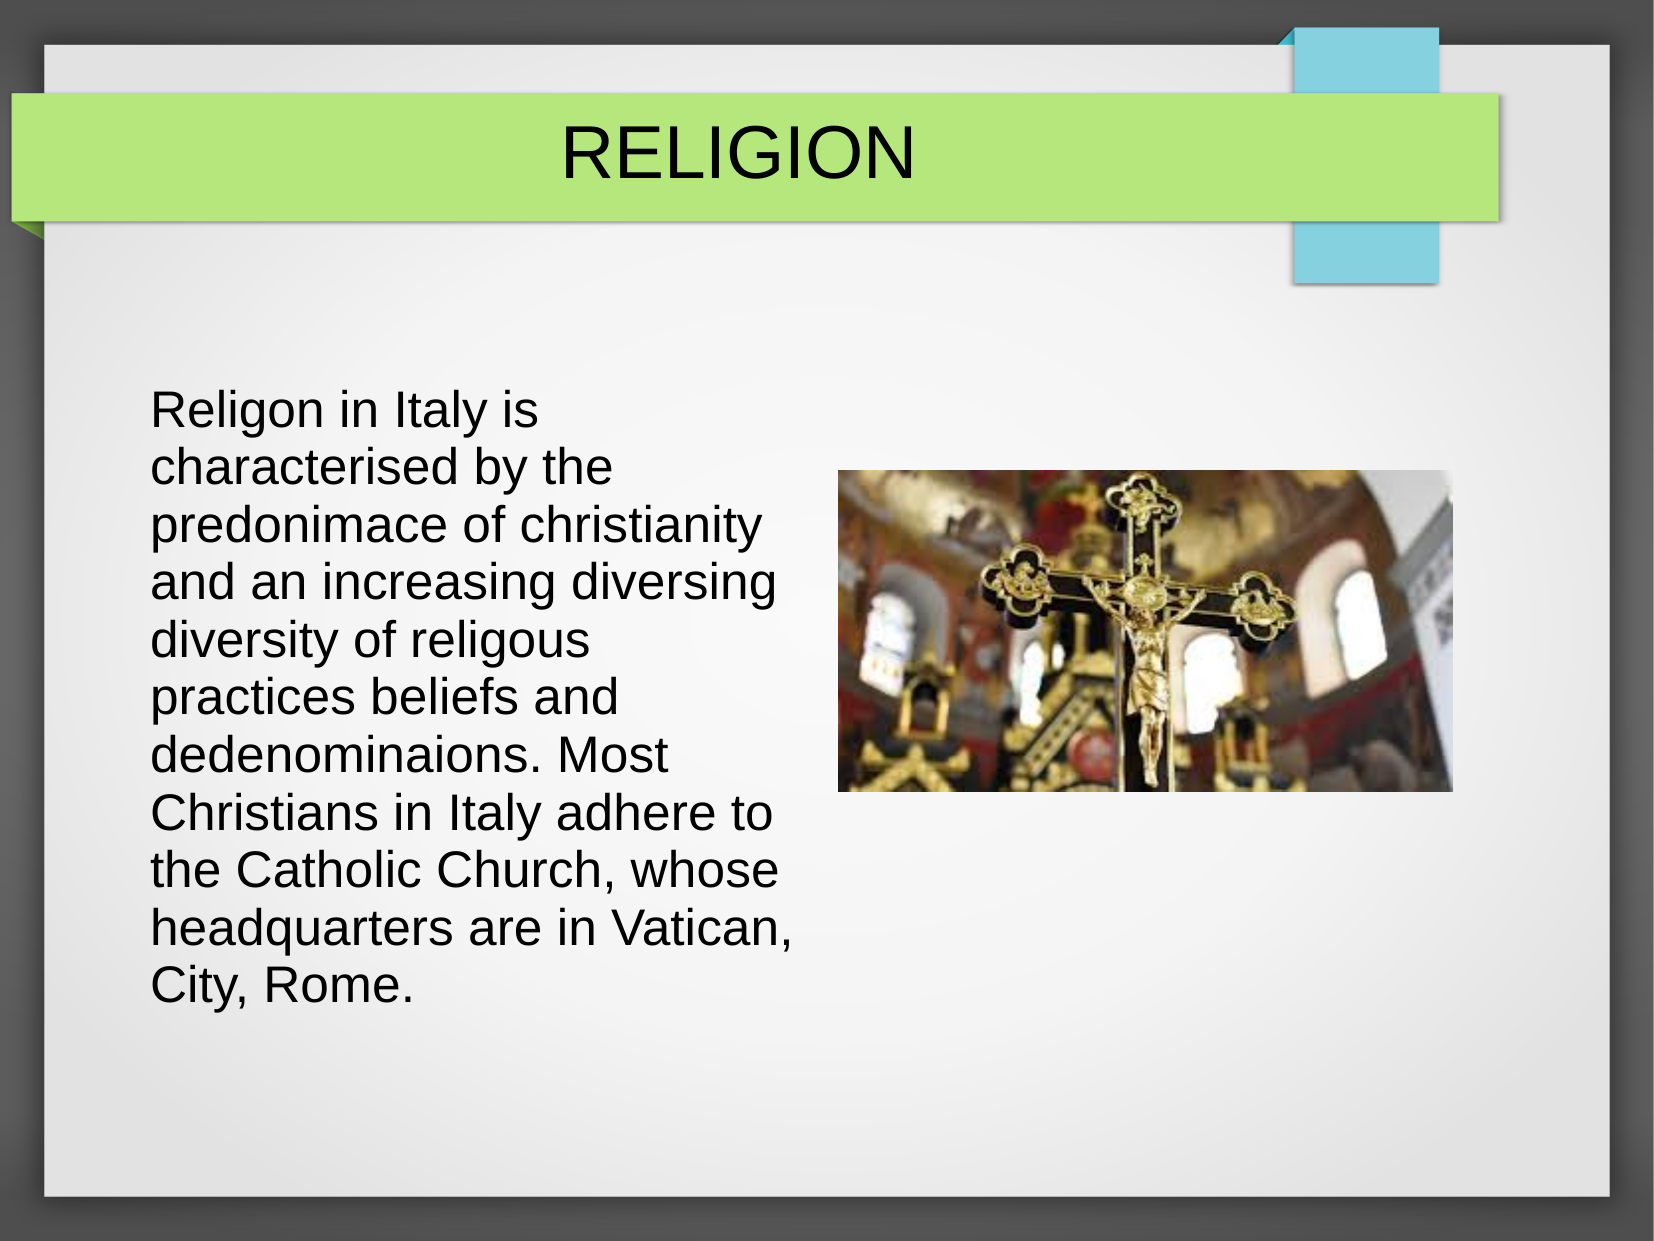

# RELIGION
Religon in Italy is characterised by the predonimace of christianity and an increasing diversing diversity of religous practices beliefs and dedenominaions. Most Christians in Italy adhere to the Catholic Church, whose headquarters are in Vatican, City, Rome.